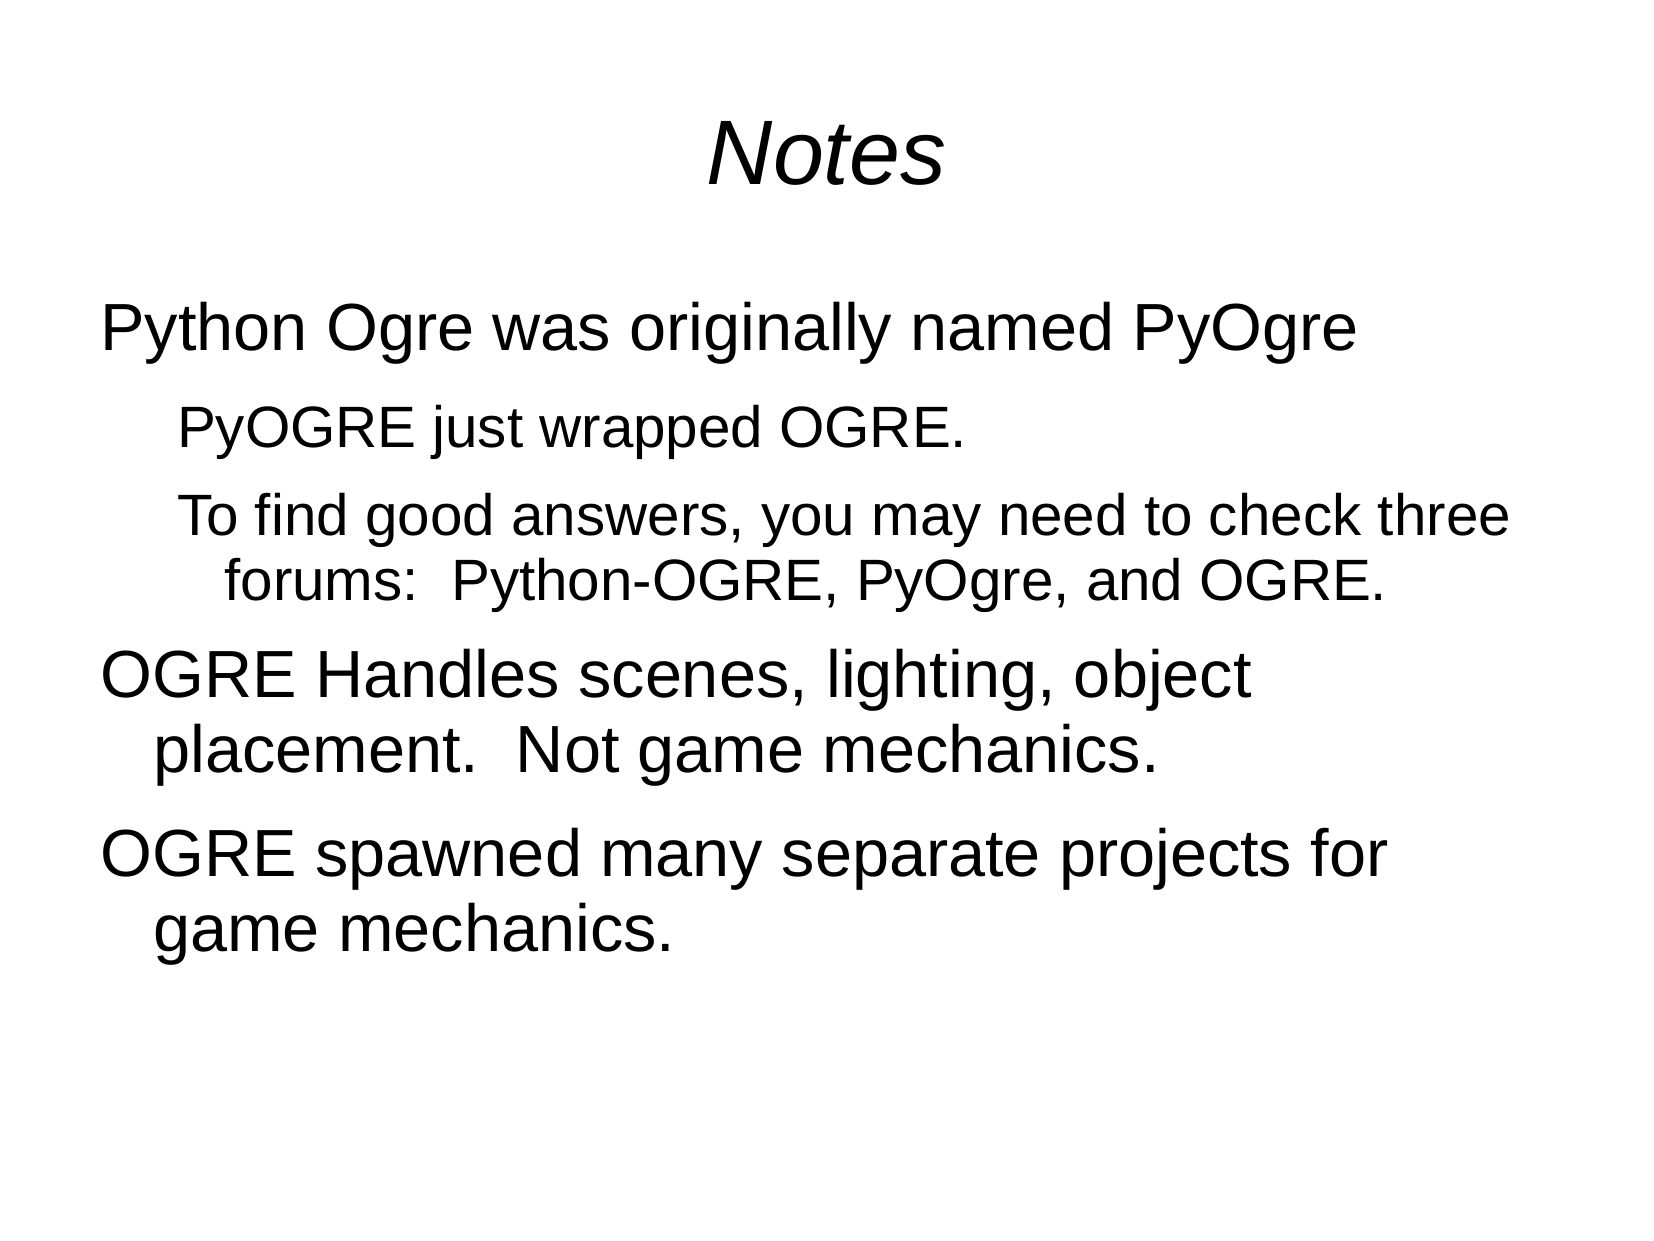

# Notes
Python Ogre was originally named PyOgre
PyOGRE just wrapped OGRE.
To find good answers, you may need to check three forums: Python-OGRE, PyOgre, and OGRE.
OGRE Handles scenes, lighting, object placement. Not game mechanics.
OGRE spawned many separate projects for game mechanics.